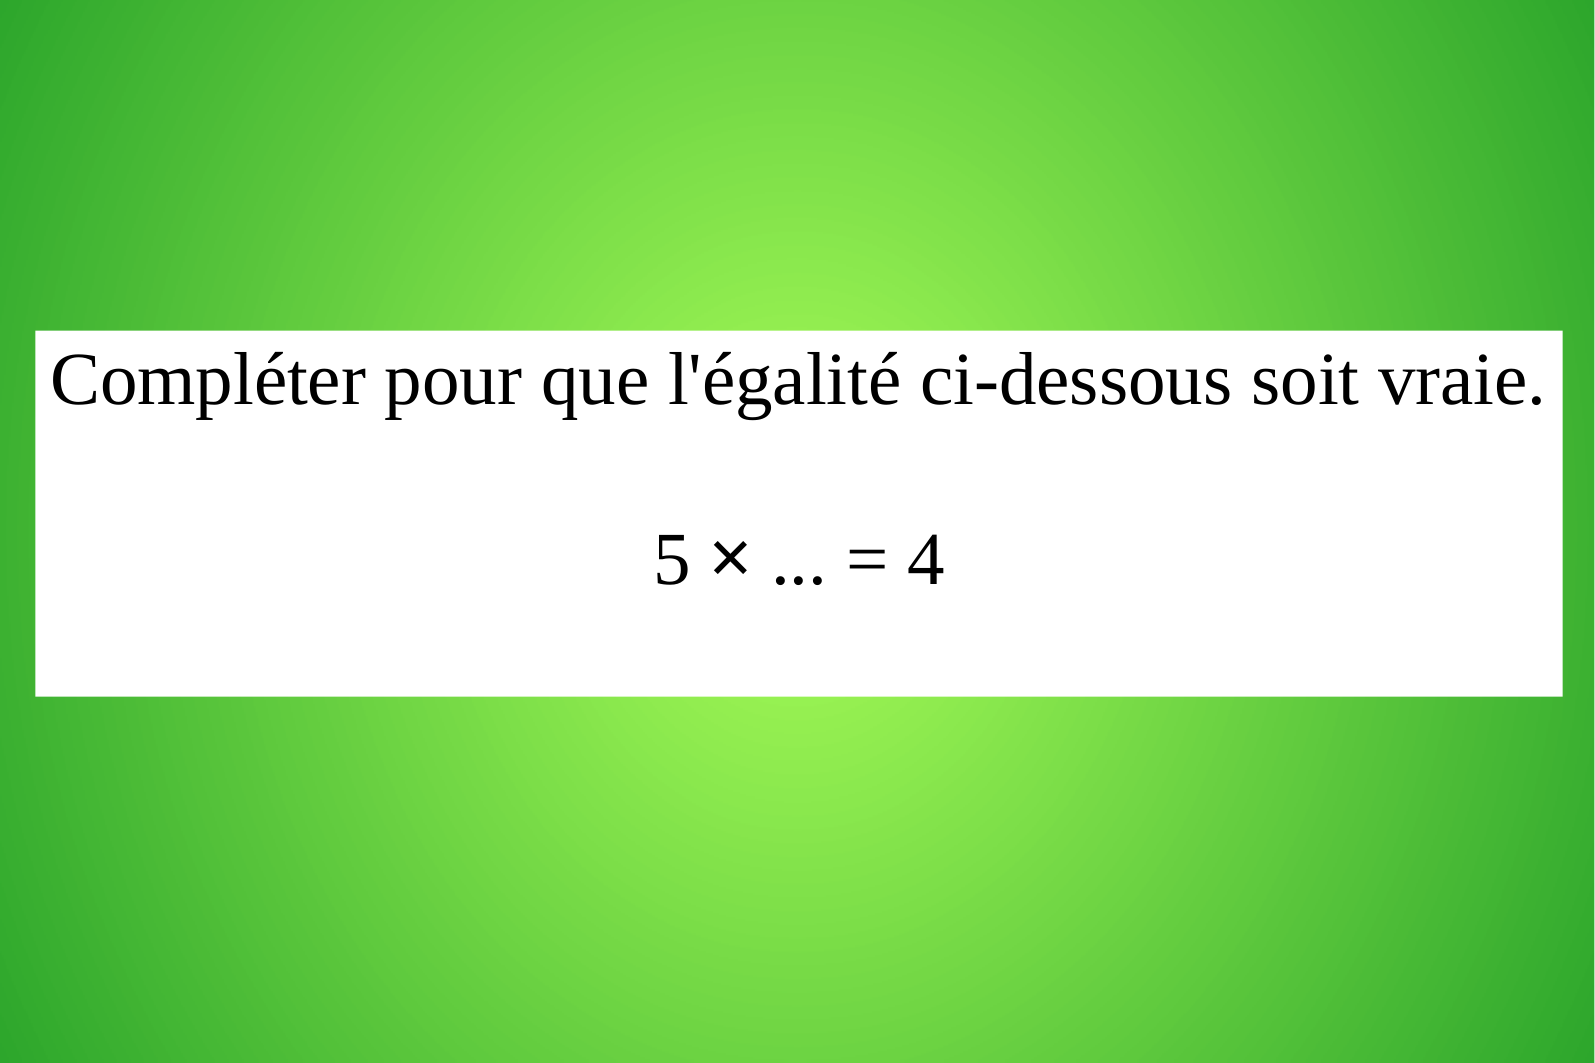

Compléter pour que l'égalité ci-dessous soit vraie.
5 × ... = 4